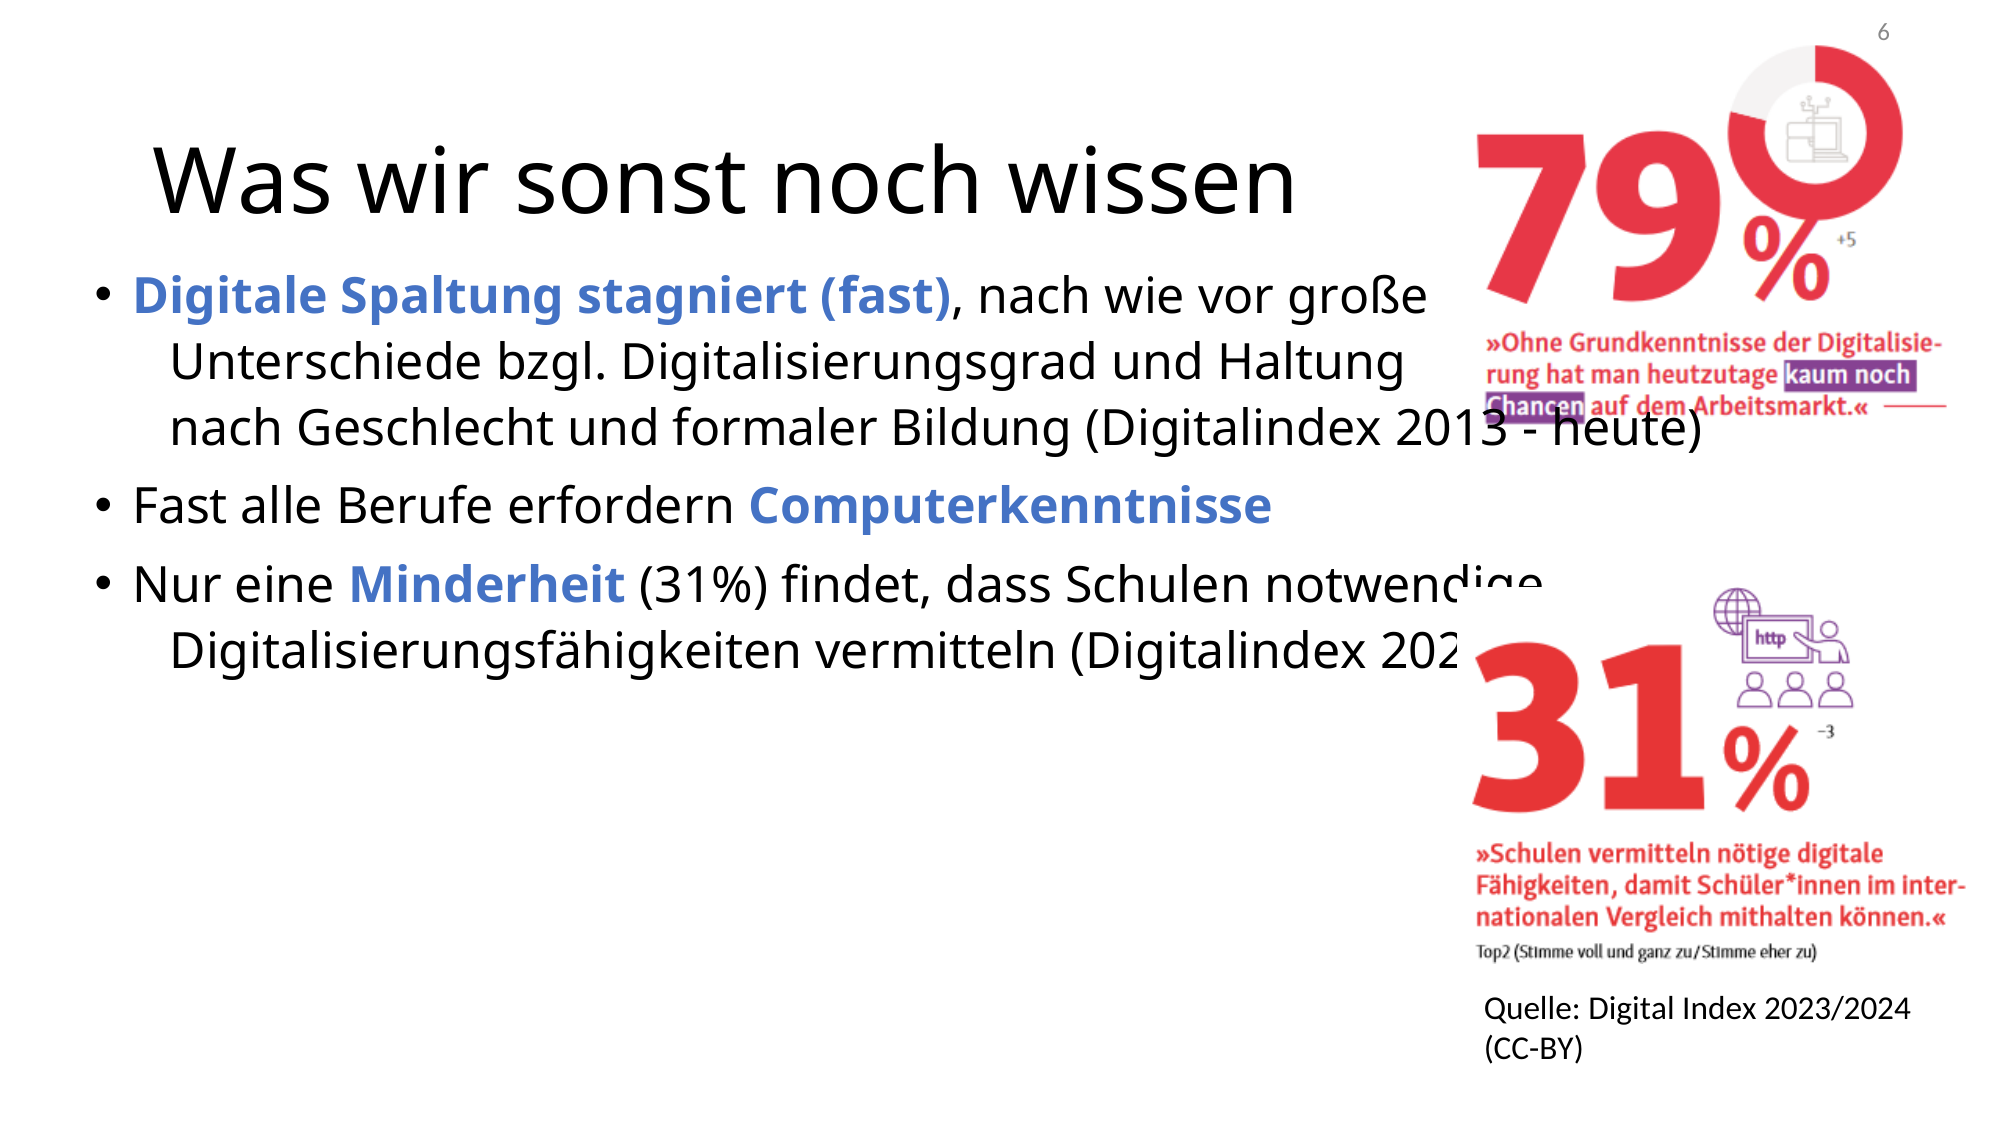

6
# Was wir sonst noch wissen
Digitale Spaltung stagniert (fast), nach wie vor große
Unterschiede bzgl. Digitalisierungsgrad und Haltung
nach Geschlecht und formaler Bildung (Digitalindex 2013 - heute)
Fast alle Berufe erfordern Computerkenntnisse
Nur eine Minderheit (31%) findet, dass Schulen notwendige Digitalisierungsfähigkeiten vermitteln (Digitalindex 2022/23)
Quelle: Digital Index 2023/2024
(CC-BY)